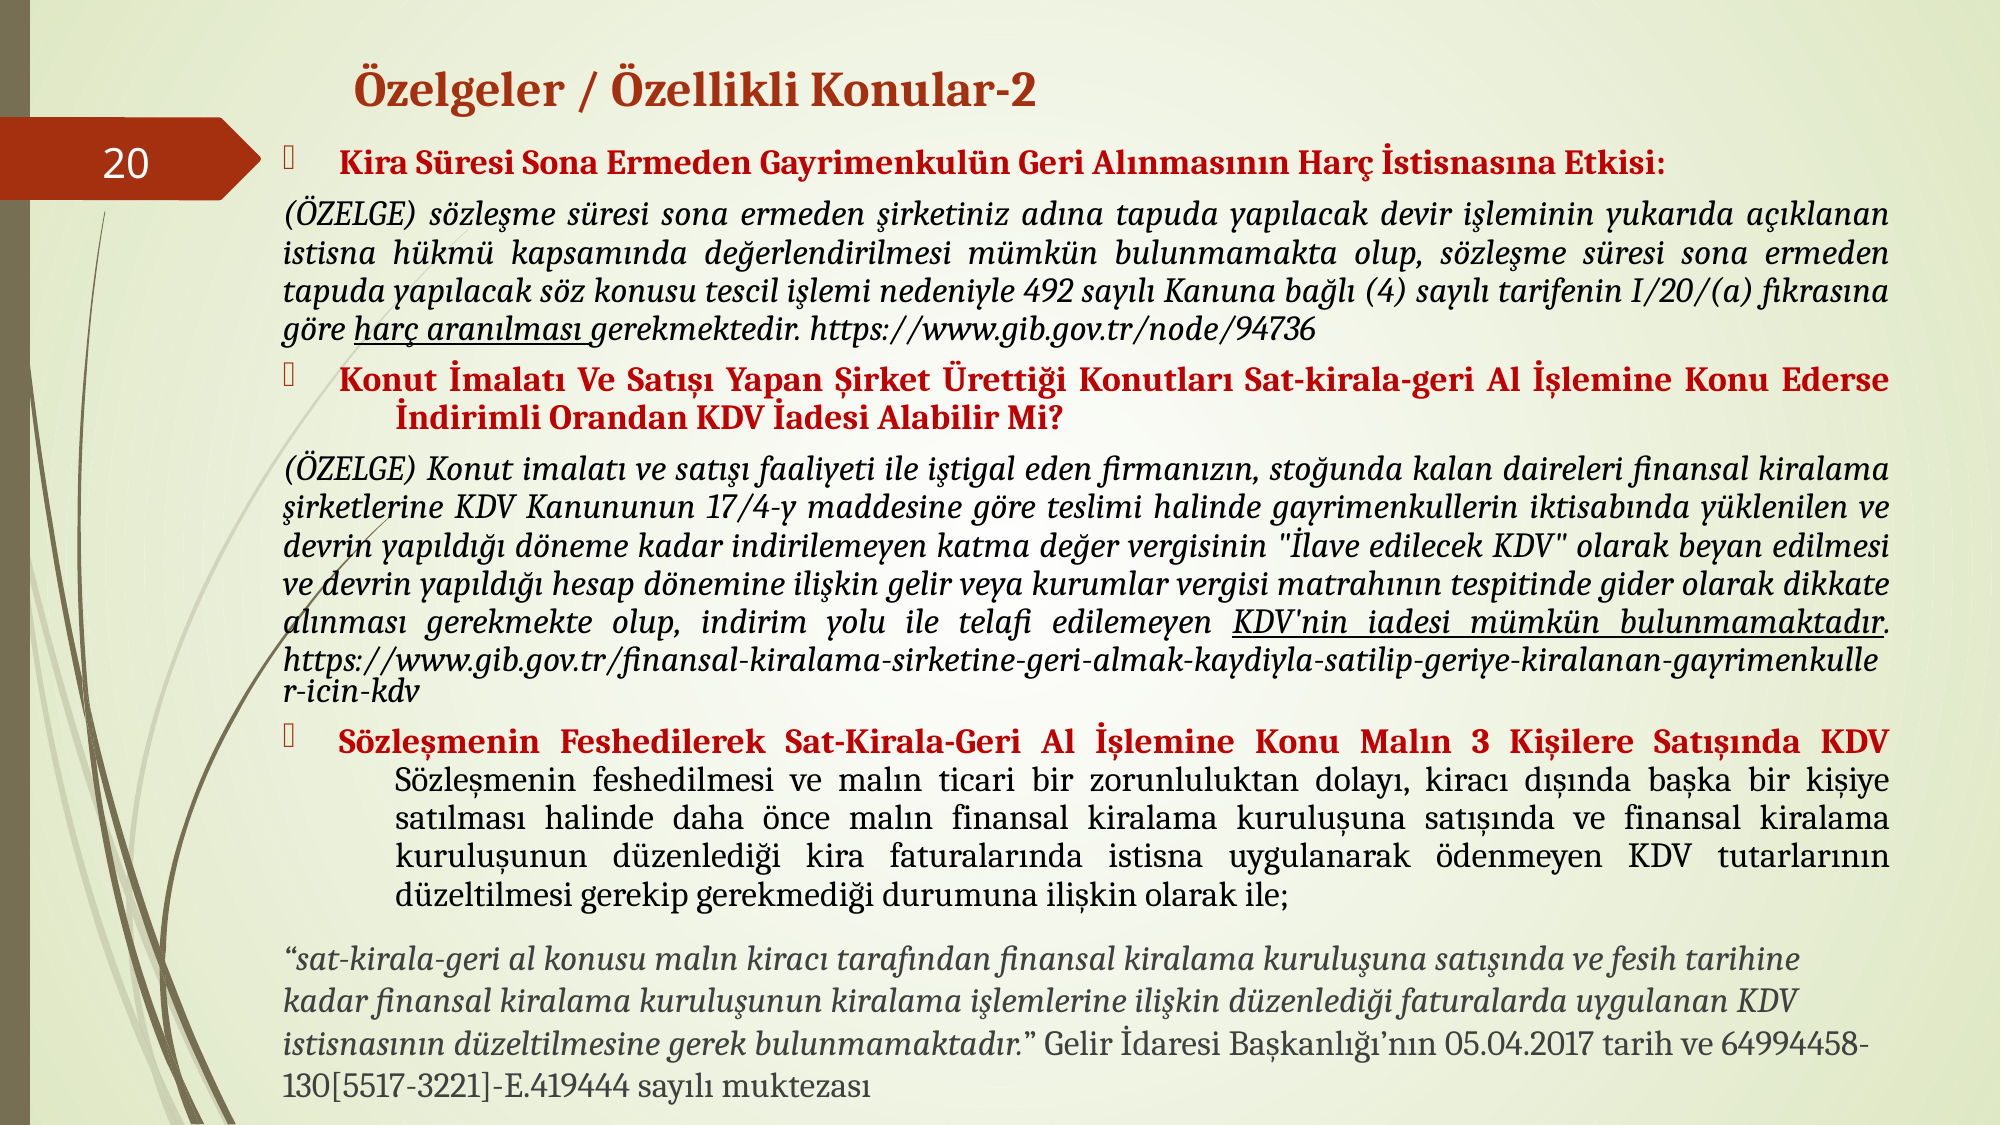

# Özelgeler / Özellikli Konular-2
Kira Süresi Sona Ermeden Gayrimenkulün Geri Alınmasının Harç İstisnasına Etkisi:
(ÖZELGE) sözleşme süresi sona ermeden şirketiniz adına tapuda yapılacak devir işleminin yukarıda açıklanan istisna hükmü kapsamında değerlendirilmesi mümkün bulunmamakta olup, sözleşme süresi sona ermeden tapuda yapılacak söz konusu tescil işlemi nedeniyle 492 sayılı Kanuna bağlı (4) sayılı tarifenin I/20/(a) fıkrasına göre harç aranılması gerekmektedir. https://www.gib.gov.tr/node/94736
Konut İmalatı Ve Satışı Yapan Şirket Ürettiği Konutları Sat-kirala-geri Al İşlemine Konu Ederse İndirimli Orandan KDV İadesi Alabilir Mi?
(ÖZELGE) Konut imalatı ve satışı faaliyeti ile iştigal eden firmanızın, stoğunda kalan daireleri finansal kiralama şirketlerine KDV Kanununun 17/4-y maddesine göre teslimi halinde gayrimenkullerin iktisabında yüklenilen ve devrin yapıldığı döneme kadar indirilemeyen katma değer vergisinin "İlave edilecek KDV" olarak beyan edilmesi ve devrin yapıldığı hesap dönemine ilişkin gelir veya kurumlar vergisi matrahının tespitinde gider olarak dikkate alınması gerekmekte olup, indirim yolu ile telafi edilemeyen KDV'nin iadesi mümkün bulunmamaktadır. https://www.gib.gov.tr/finansal-kiralama-sirketine-geri-almak-kaydiyla-satilip-geriye-kiralanan-gayrimenkuller-icin-kdv
Sözleşmenin Feshedilerek Sat-Kirala-Geri Al İşlemine Konu Malın 3 Kişilere Satışında KDV Sözleşmenin feshedilmesi ve malın ticari bir zorunluluktan dolayı, kiracı dışında başka bir kişiye satılması halinde daha önce malın finansal kiralama kuruluşuna satışında ve finansal kiralama kuruluşunun düzenlediği kira faturalarında istisna uygulanarak ödenmeyen KDV tutarlarının düzeltilmesi gerekip gerekmediği durumuna ilişkin olarak ile;
“sat-kirala-geri al konusu malın kiracı tarafından finansal kiralama kuruluşuna satışında ve fesih tarihine kadar finansal kiralama kuruluşunun kiralama işlemlerine ilişkin düzenlediği faturalarda uygulanan KDV istisnasının düzeltilmesine gerek bulunmamaktadır.” Gelir İdaresi Başkanlığı’nın 05.04.2017 tarih ve 64994458-130[5517-3221]-E.419444 sayılı muktezası